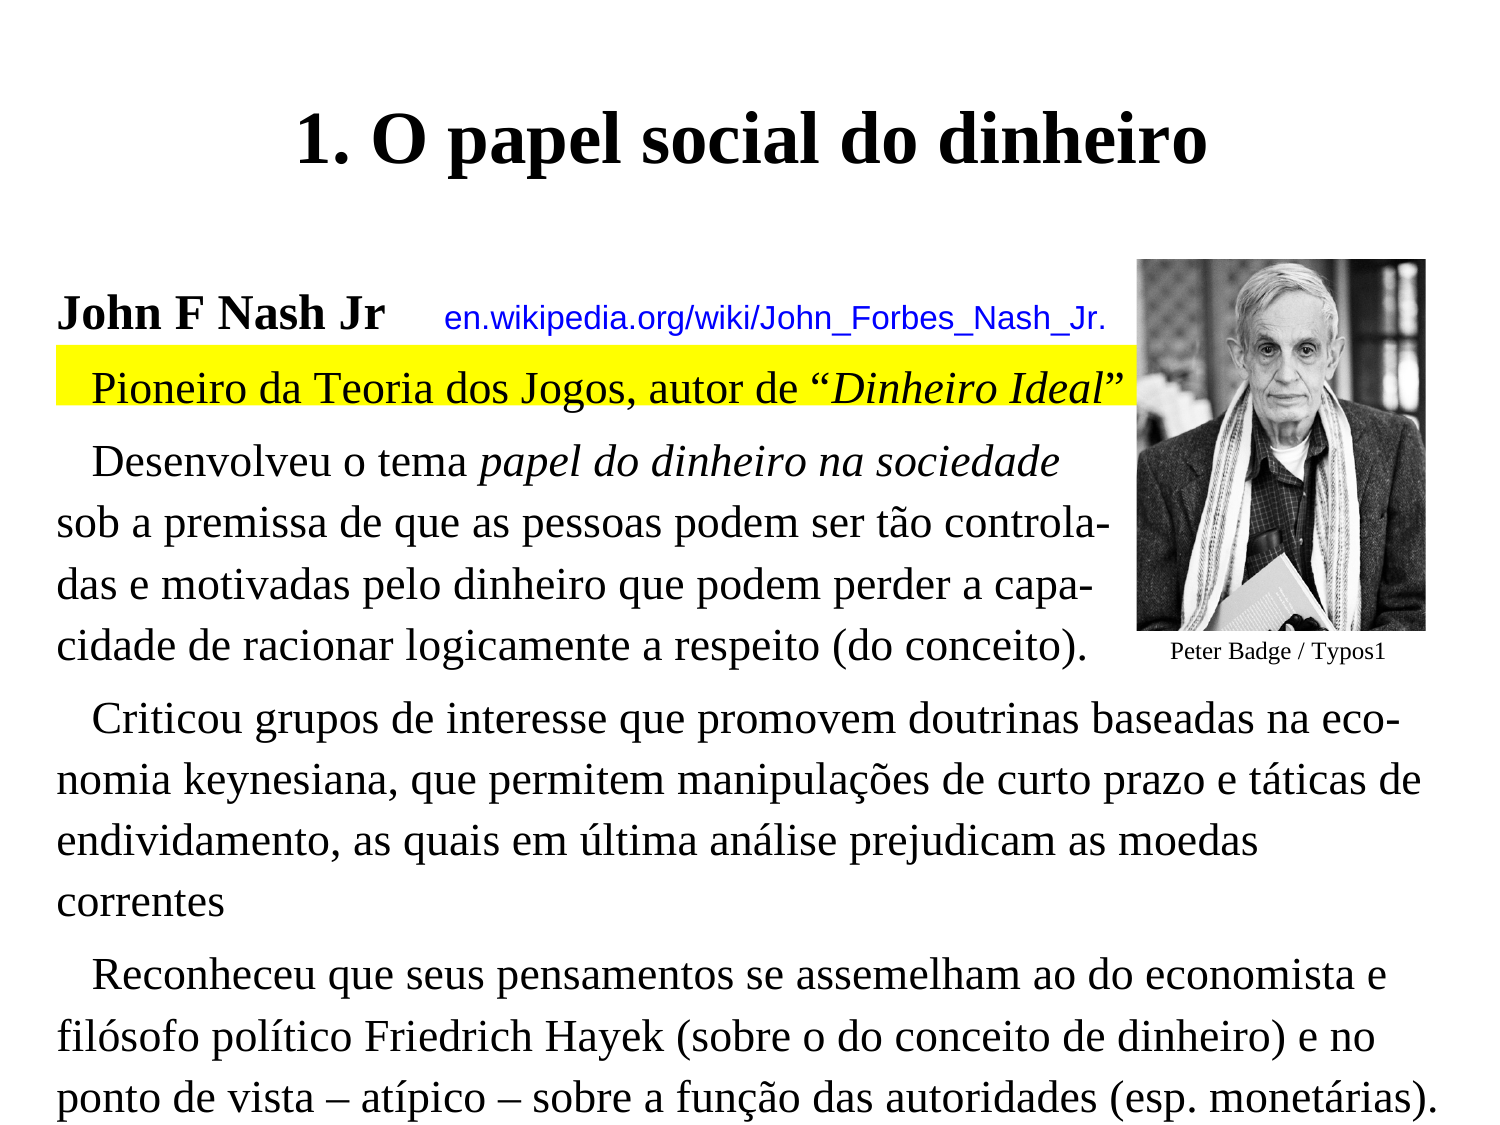

# 1. O papel social do dinheiro
John F Nash Jr en.wikipedia.org/wiki/John_Forbes_Nash_Jr.
Pioneiro da Teoria dos Jogos, autor de “Dinheiro Ideal”
Desenvolveu o tema papel do dinheiro na sociedade
sob a premissa de que as pessoas podem ser tão controla-
das e motivadas pelo dinheiro que podem perder a capa-
cidade de racionar logicamente a respeito (do conceito).
Criticou grupos de interesse que promovem doutrinas baseadas na eco-nomia keynesiana, que permitem manipulações de curto prazo e táticas de endividamento, as quais em última análise prejudicam as moedas correntes
Reconheceu que seus pensamentos se assemelham ao do economista e filósofo político Friedrich Hayek (sobre o do conceito de dinheiro) e no ponto de vista – atípico – sobre a função das autoridades (esp. monetárias).
Peter Badge / Typos1